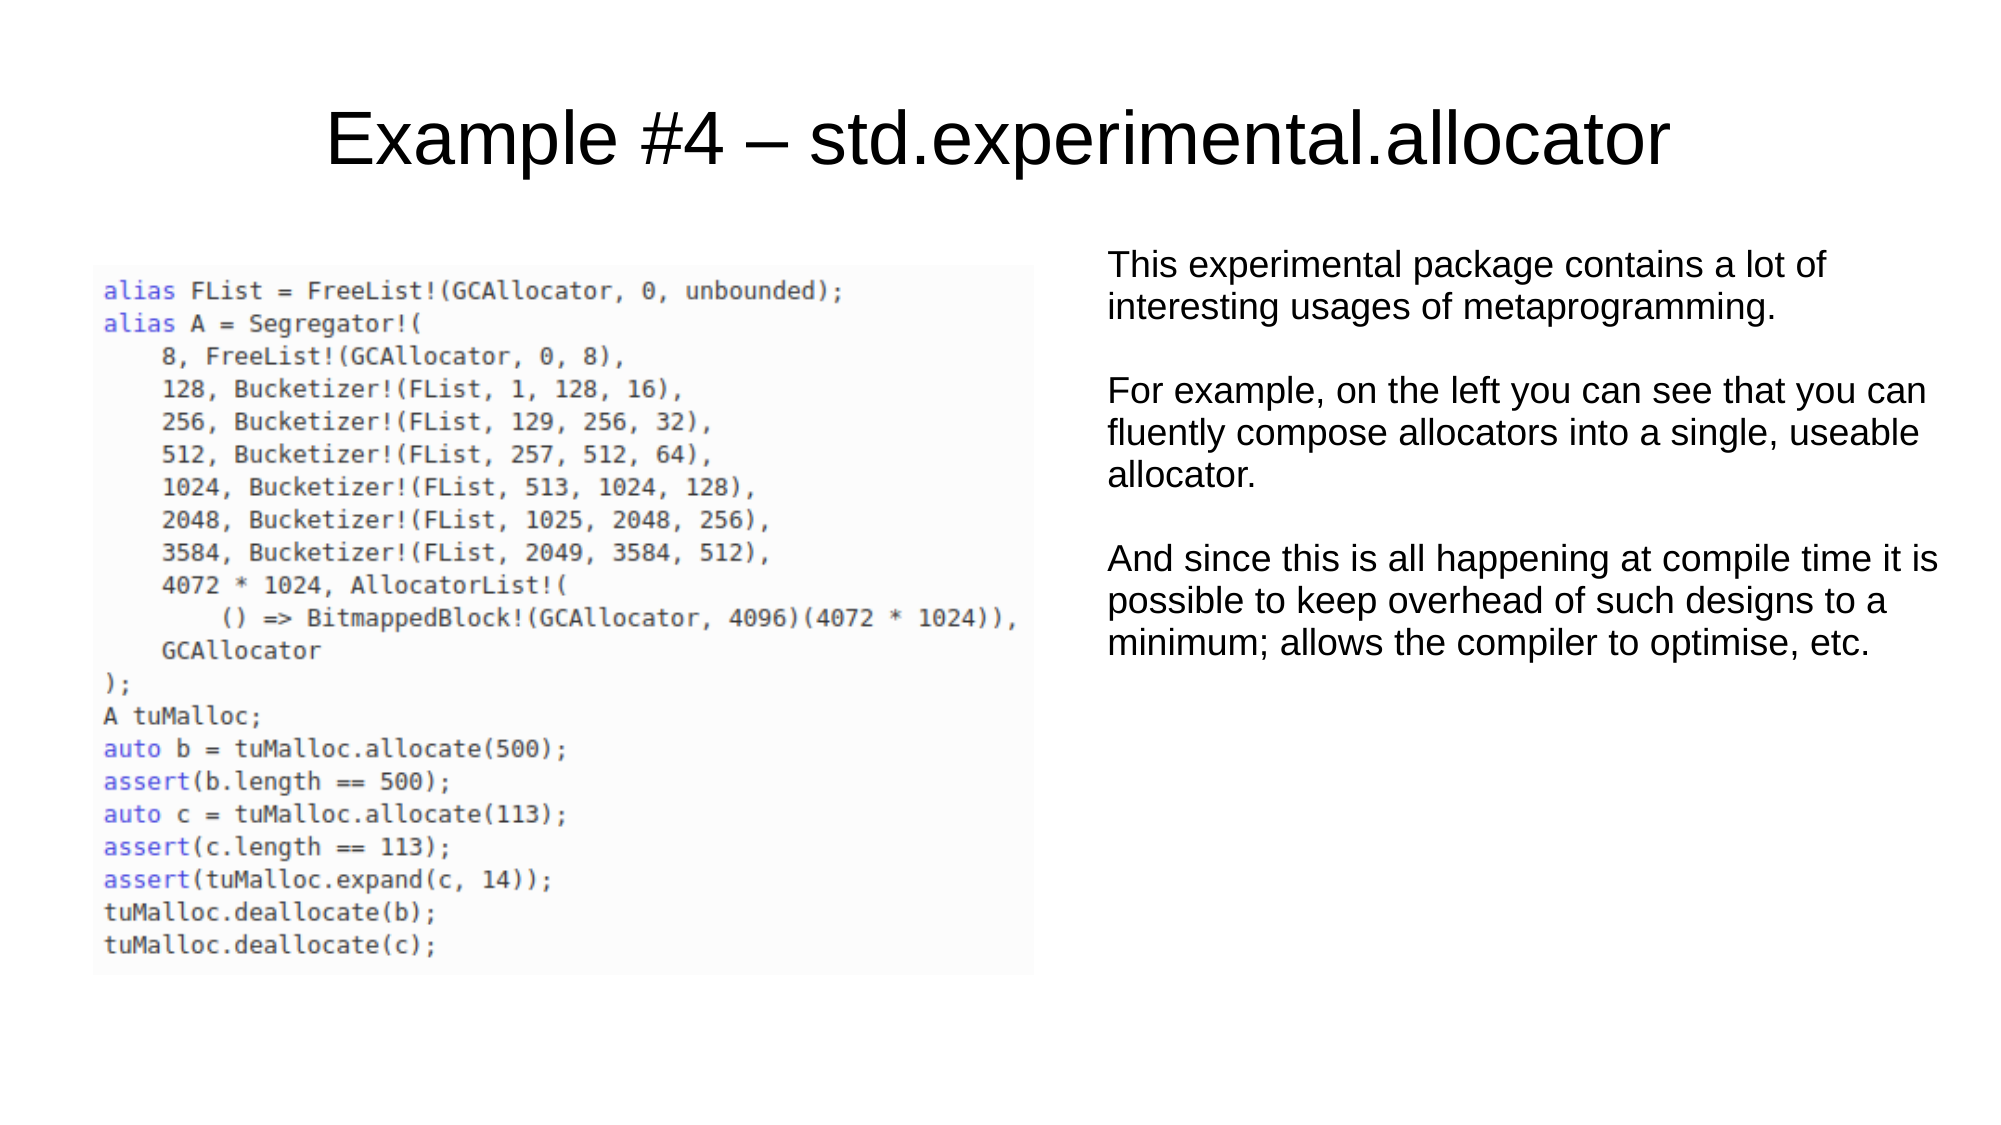

# Example #4 – std.experimental.allocator
This experimental package contains a lot of interesting usages of metaprogramming.
For example, on the left you can see that you can fluently compose allocators into a single, useable allocator.
And since this is all happening at compile time it is possible to keep overhead of such designs to a minimum; allows the compiler to optimise, etc.